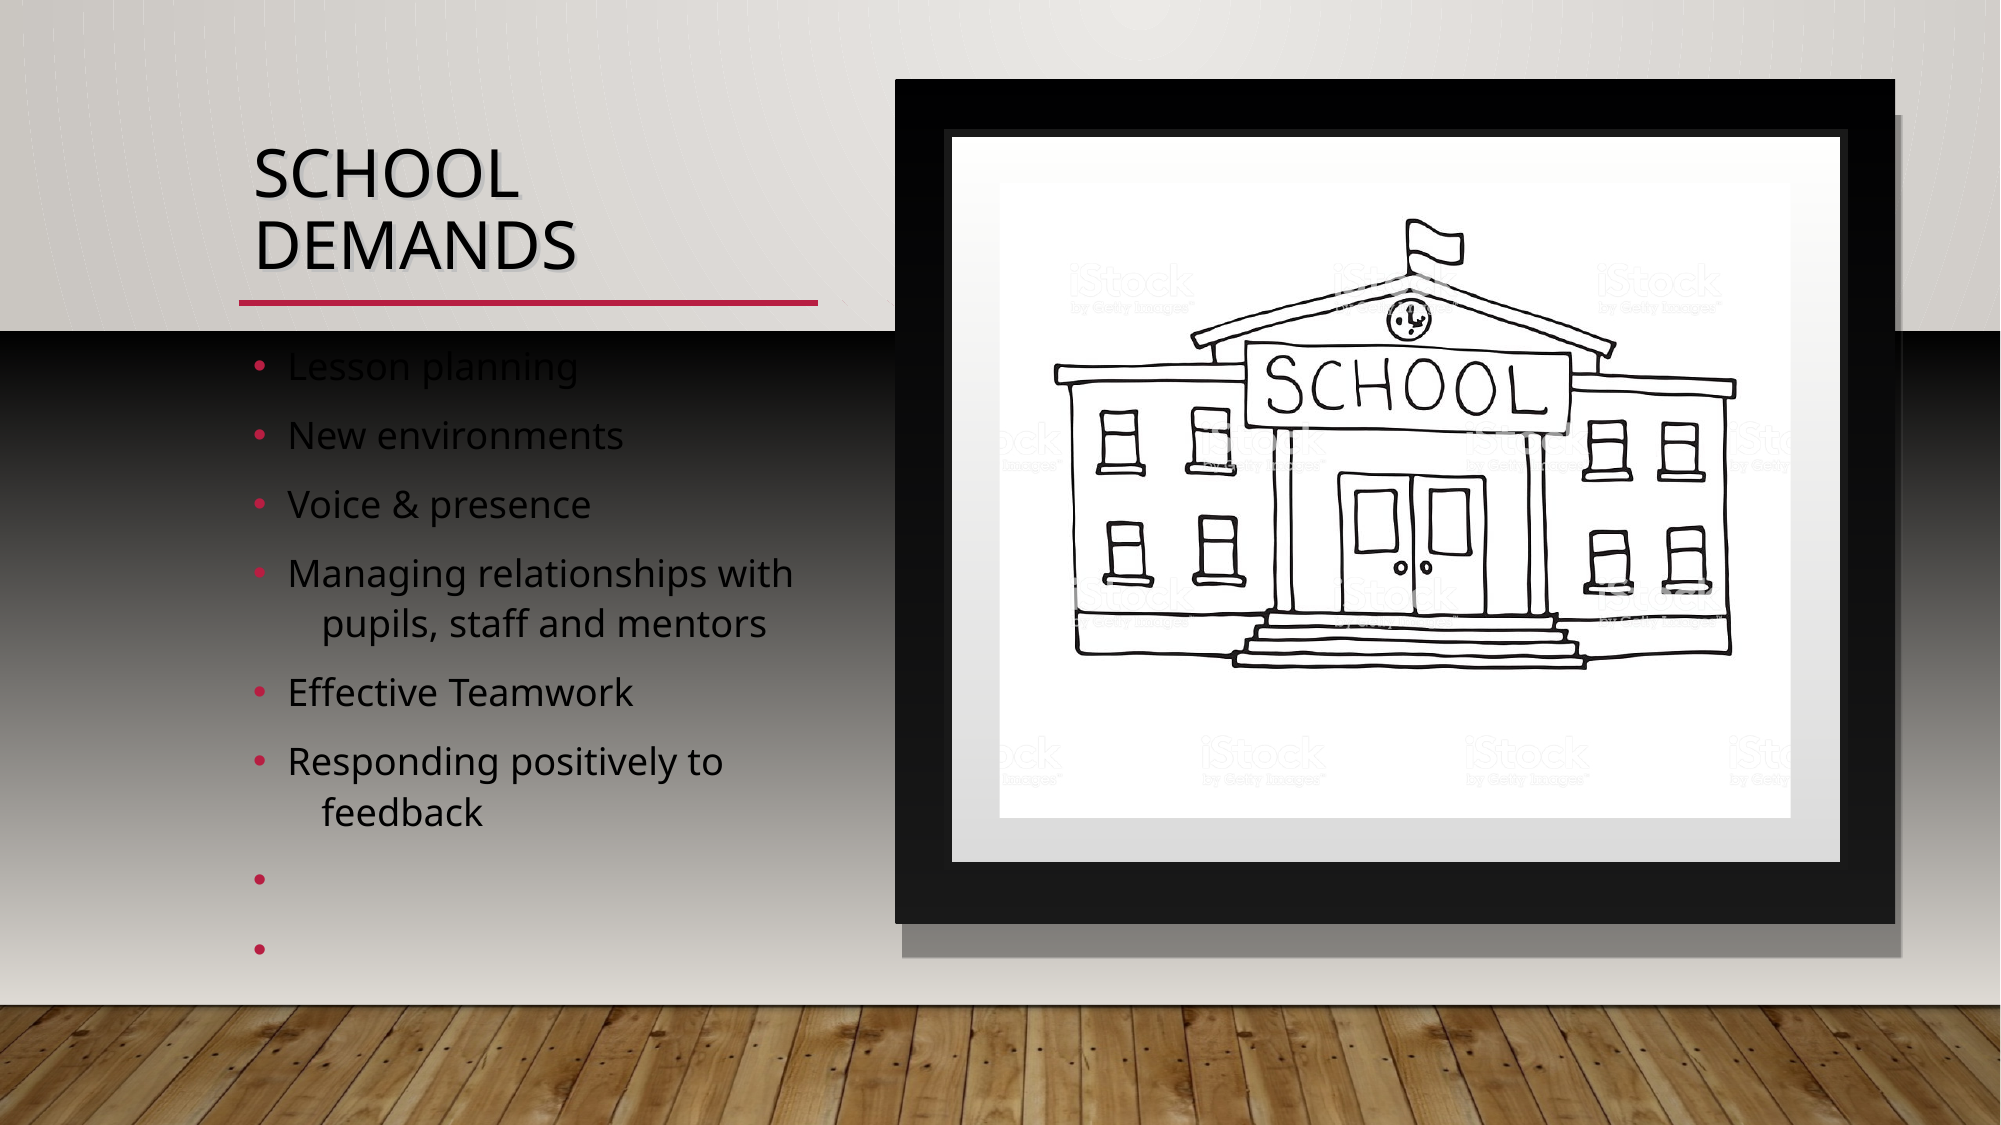

# School demandS
Lesson planning
New environments
Voice & presence
Managing relationships with pupils, staff and mentors
Effective Teamwork
Responding positively to feedback